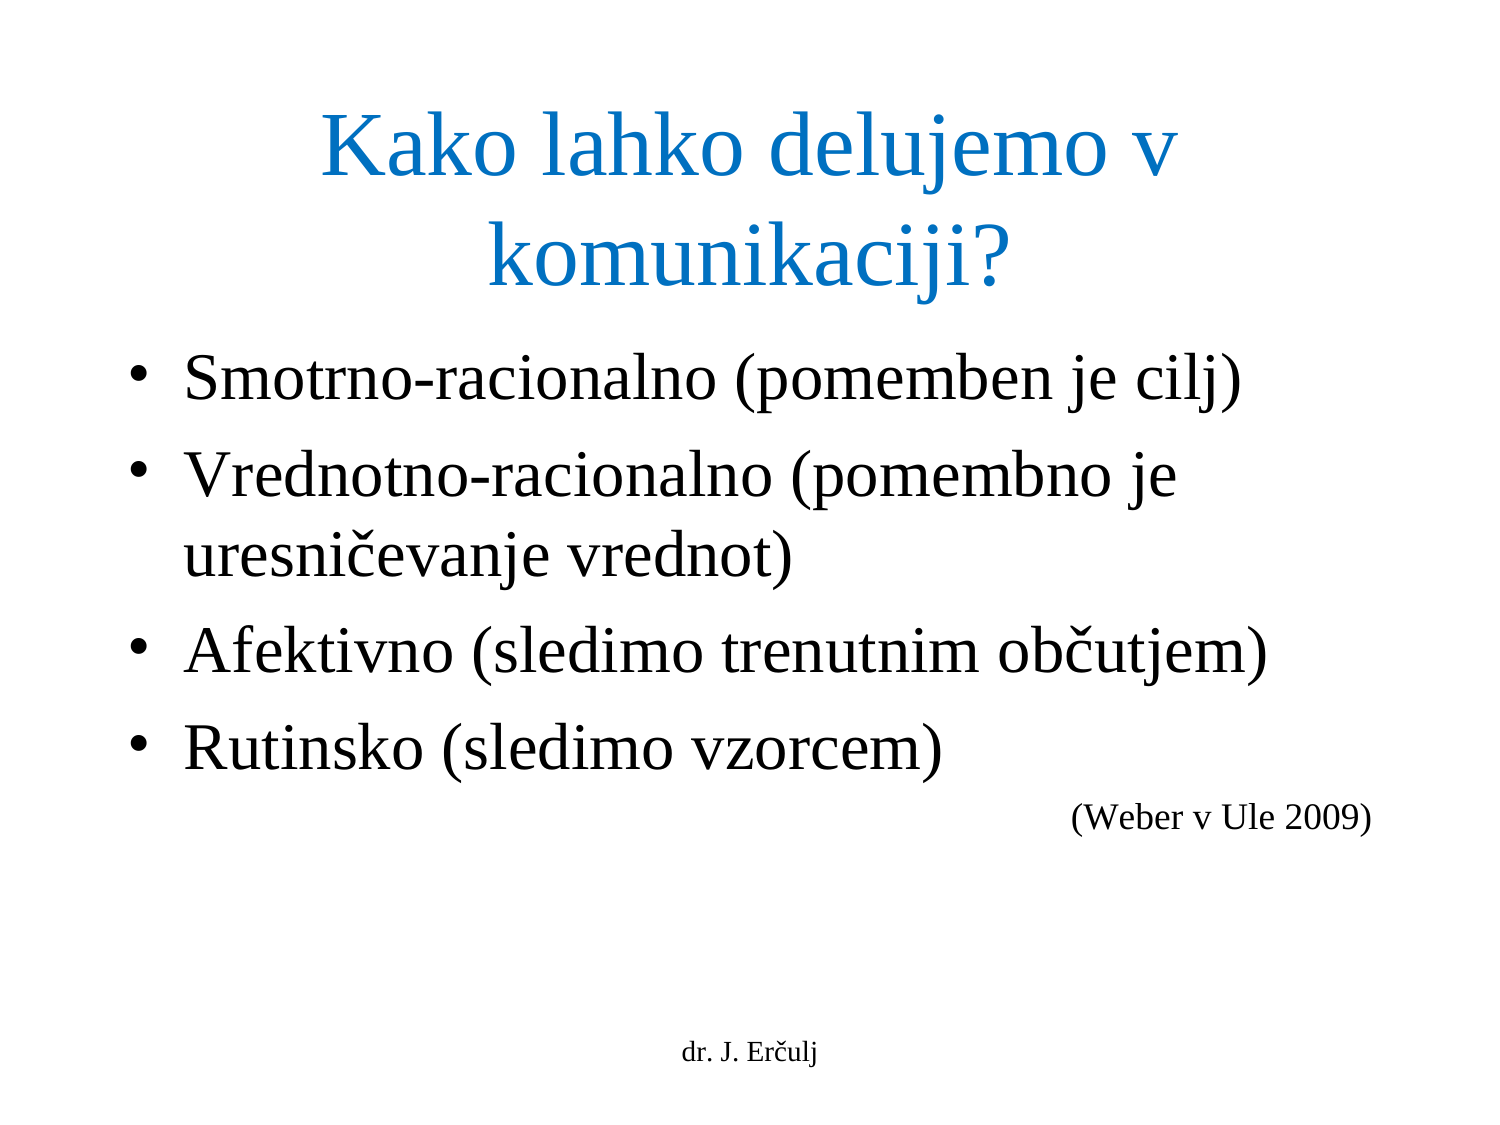

# Kako lahko delujemo v komunikaciji?
Smotrno-racionalno (pomemben je cilj)
Vrednotno-racionalno (pomembno je uresničevanje vrednot)
Afektivno (sledimo trenutnim občutjem)
Rutinsko (sledimo vzorcem)
(Weber v Ule 2009)
dr. J. Erčulj